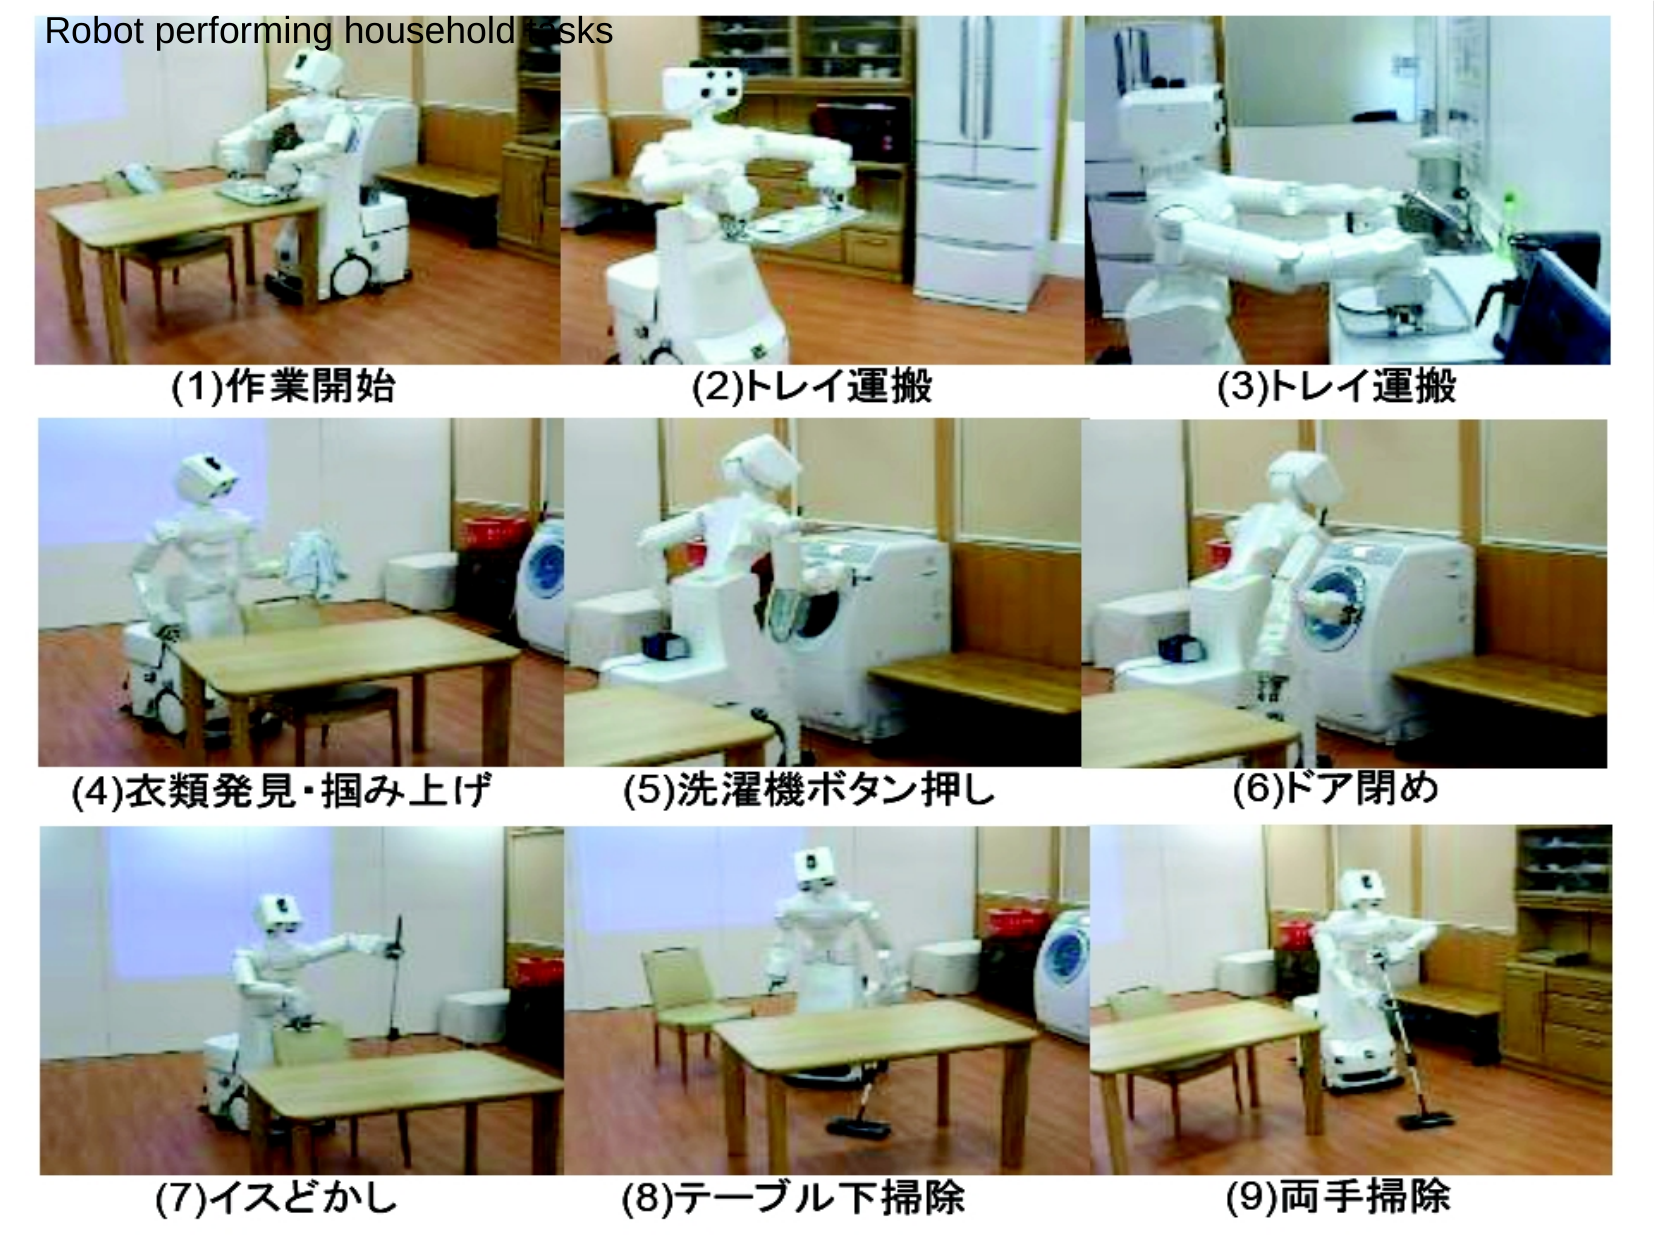

Robot performing household tasks
Toy Robot
Robotics
15